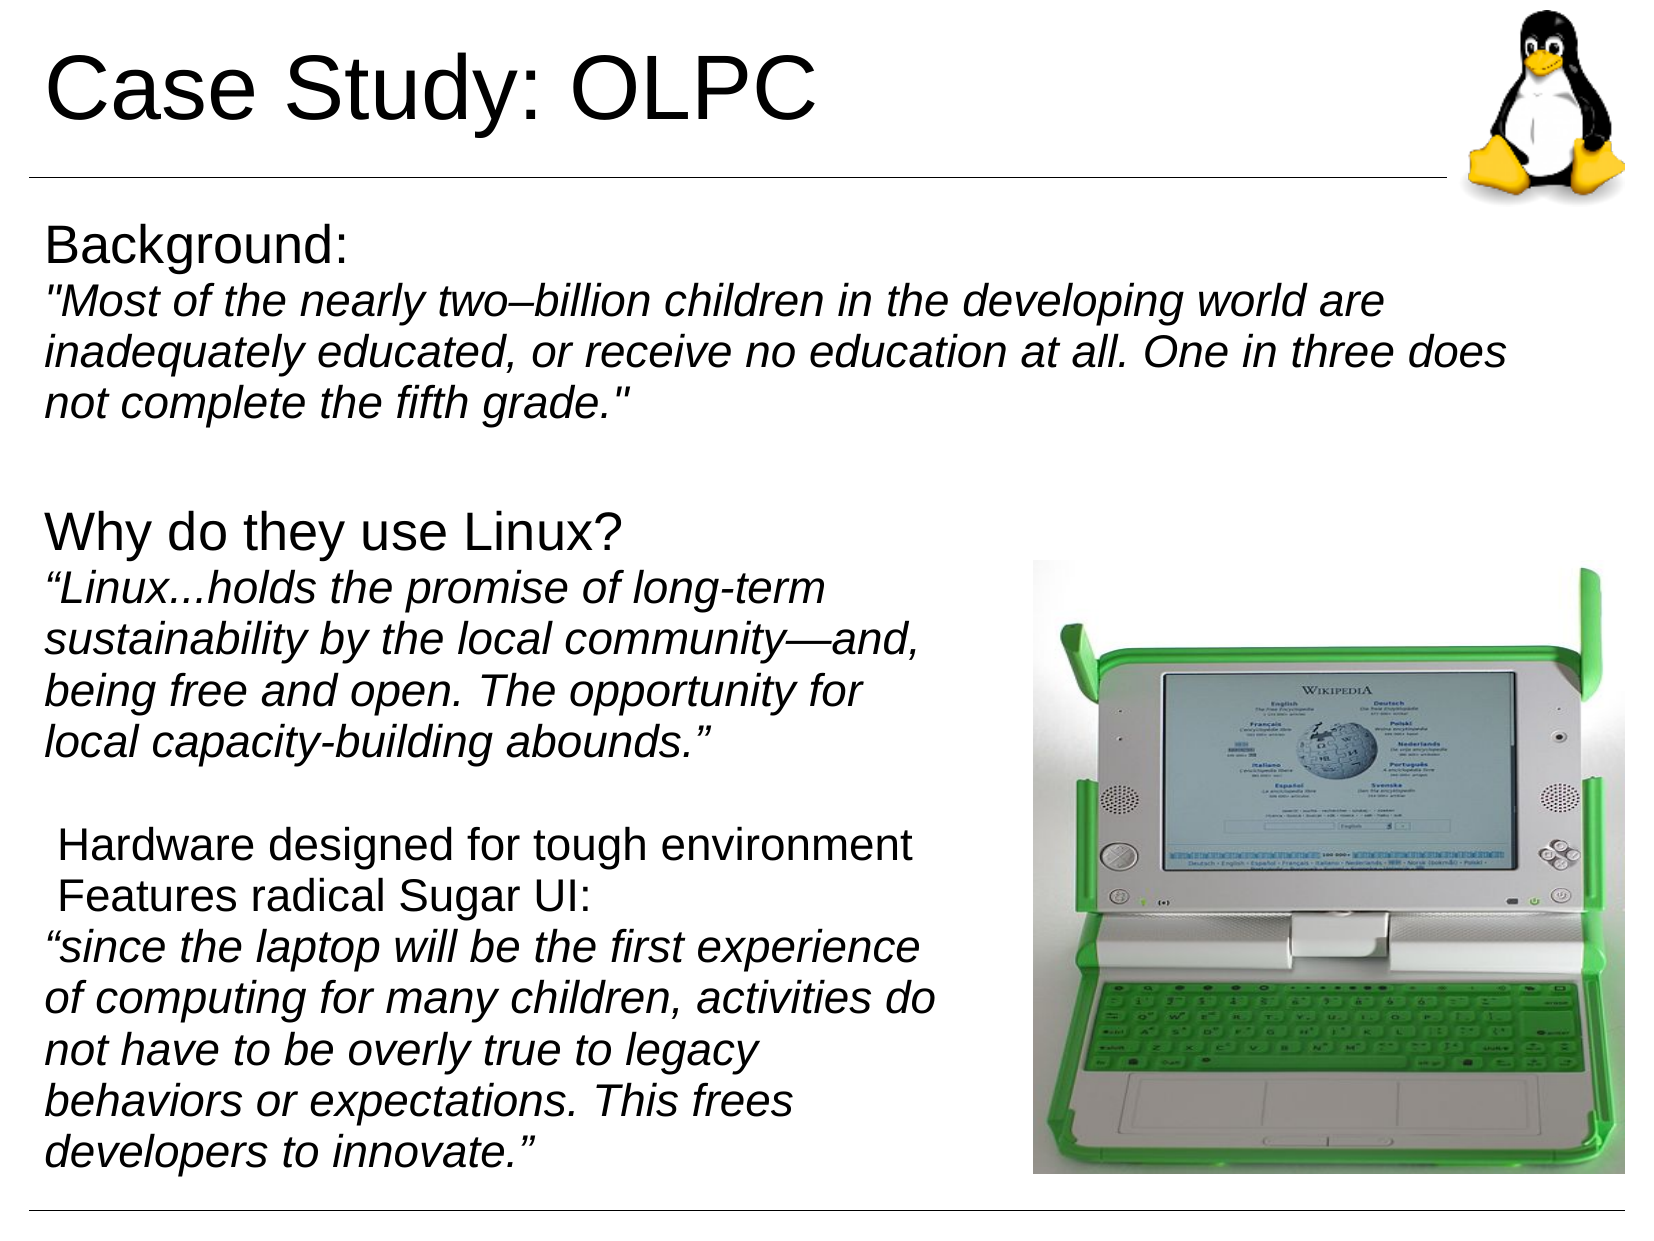

Case Study: OLPC
Background:
"Most of the nearly two–billion children in the developing world are inadequately educated, or receive no education at all. One in three does not complete the fifth grade."
Why do they use Linux?
“Linux...holds the promise of long-term sustainability by the local community—and, being free and open. The opportunity for local capacity-building abounds.”
 Hardware designed for tough environment
 Features radical Sugar UI:
“since the laptop will be the first experience of computing for many children, activities do not have to be overly true to legacy behaviors or expectations. This frees developers to innovate.”